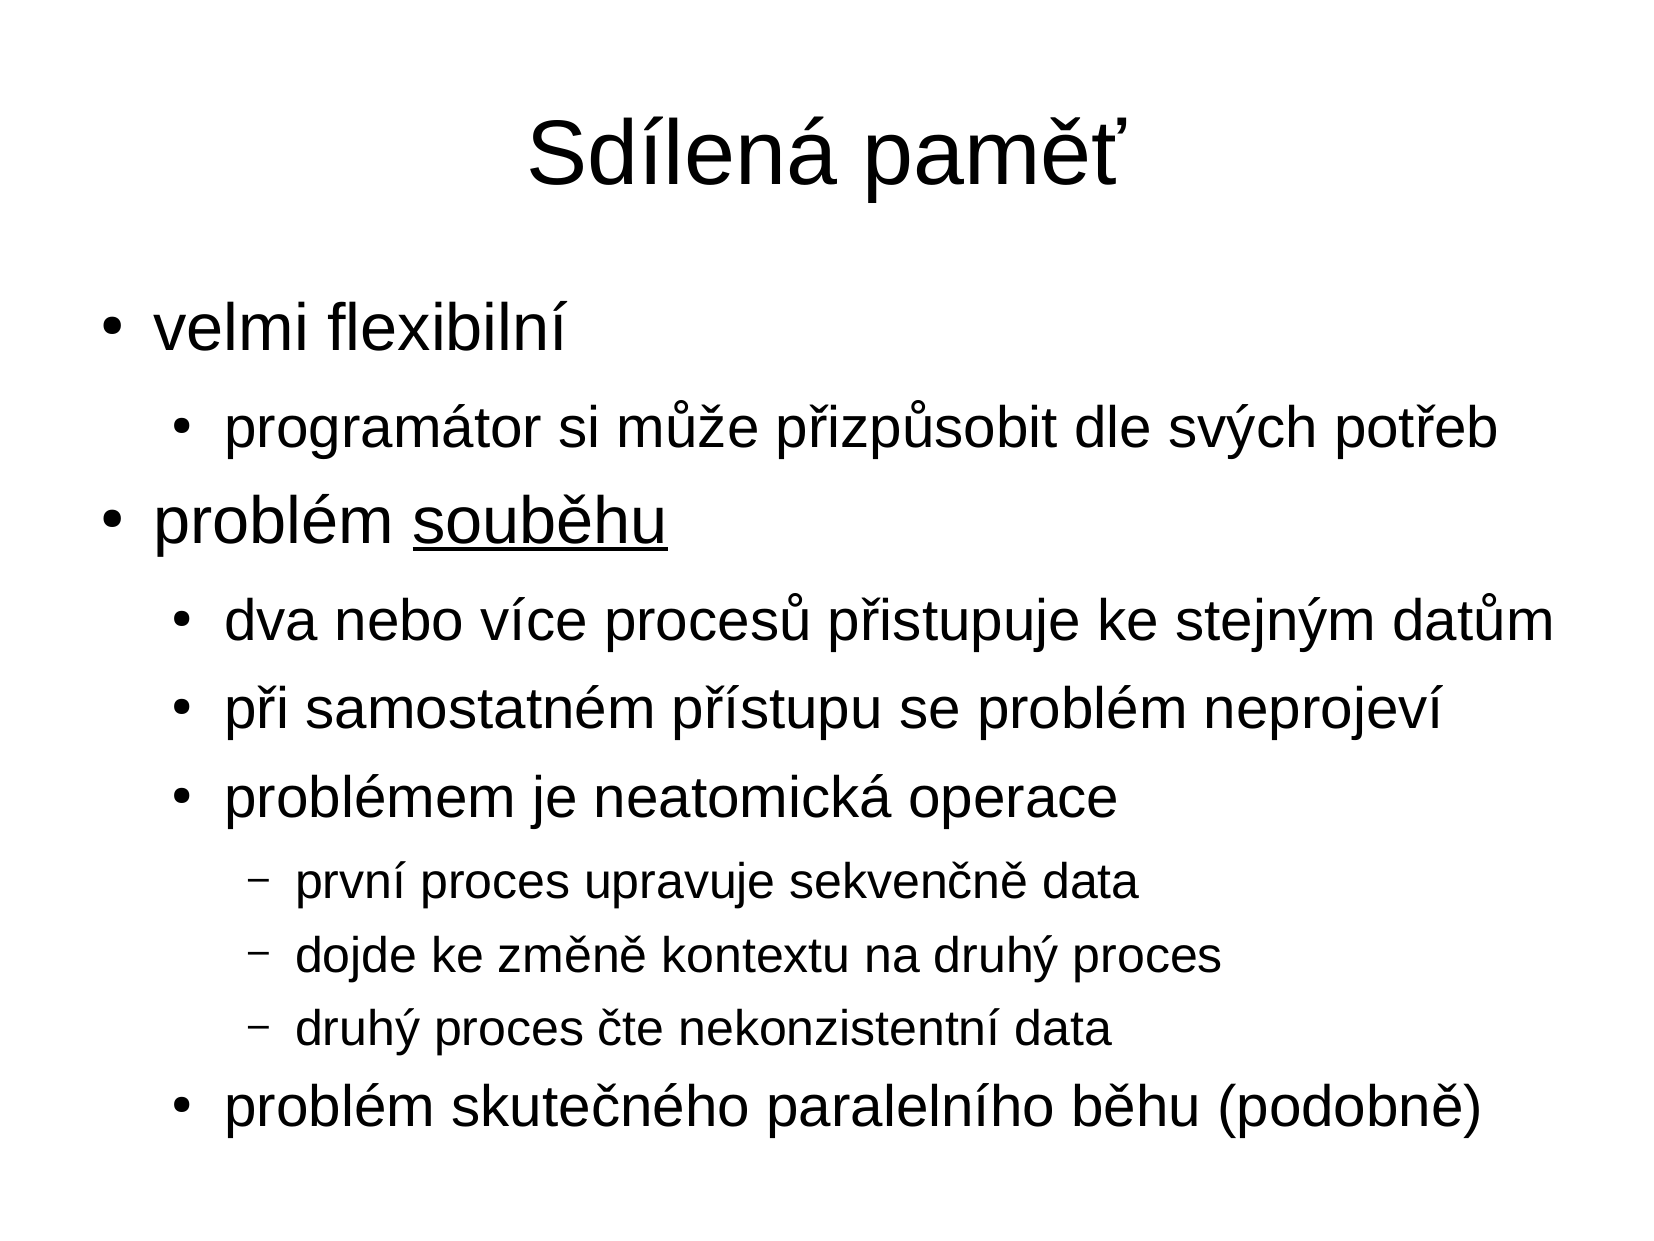

# Sdílená paměť
velmi flexibilní
programátor si může přizpůsobit dle svých potřeb
problém souběhu
dva nebo více procesů přistupuje ke stejným datům
při samostatném přístupu se problém neprojeví
problémem je neatomická operace
první proces upravuje sekvenčně data
dojde ke změně kontextu na druhý proces
druhý proces čte nekonzistentní data
problém skutečného paralelního běhu (podobně)